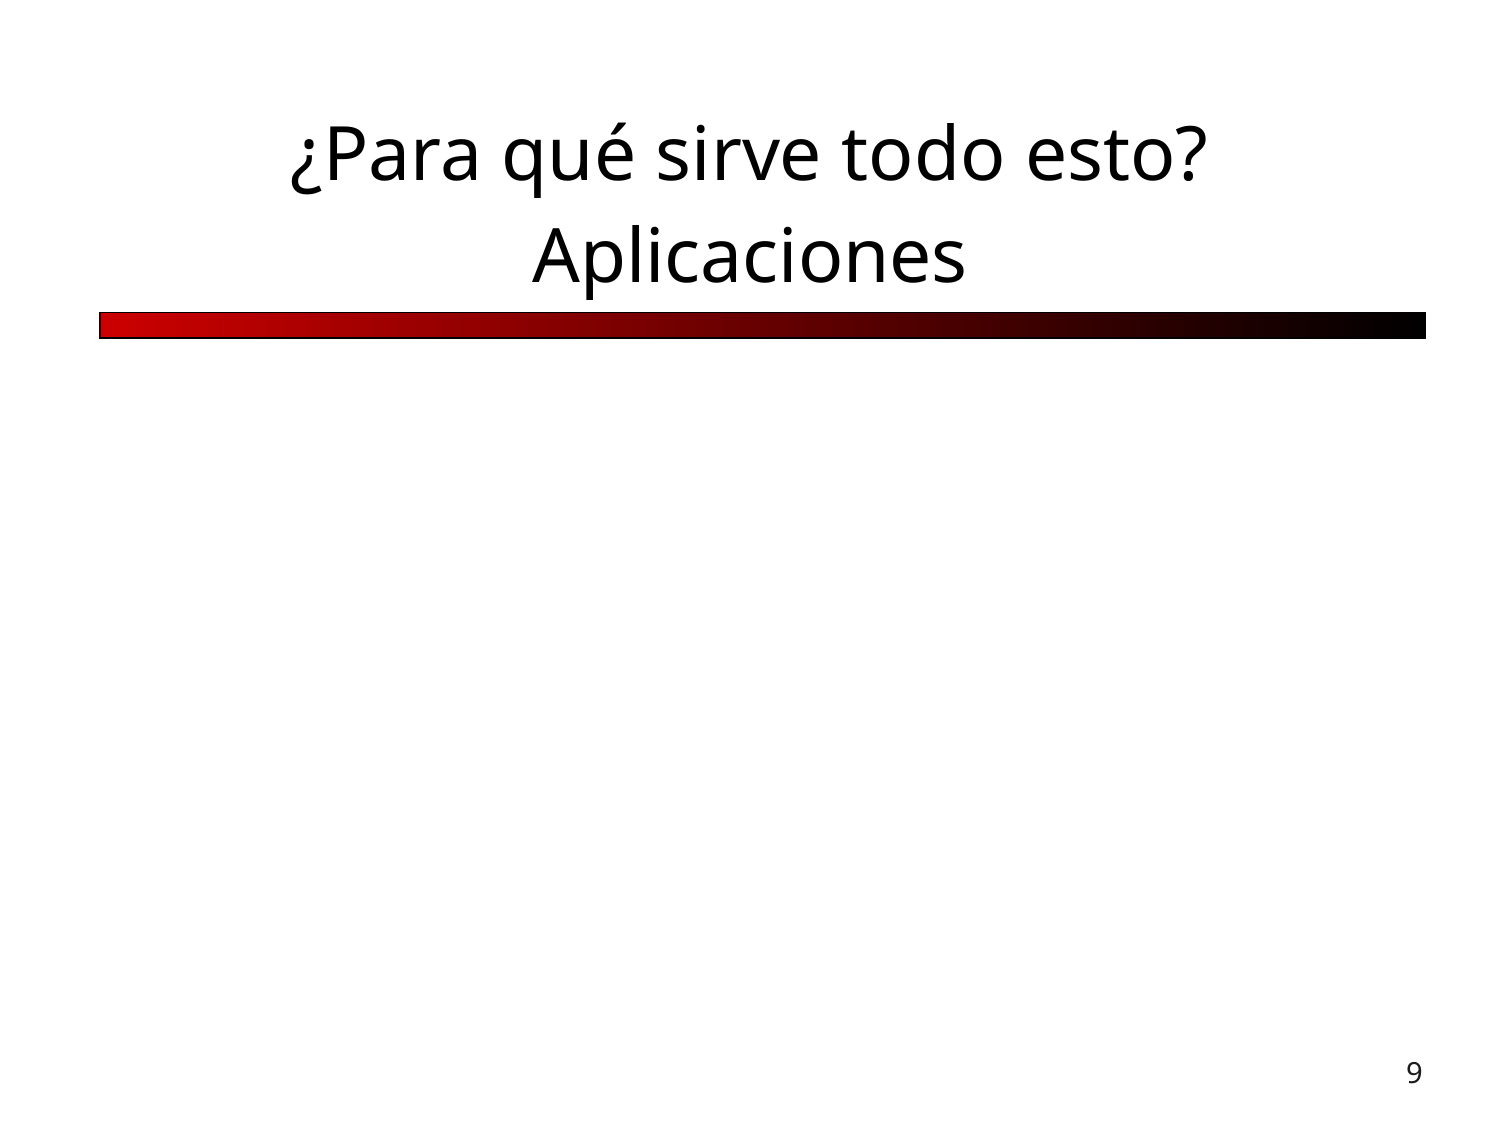

# ¿Para qué sirve todo esto? Aplicaciones
9